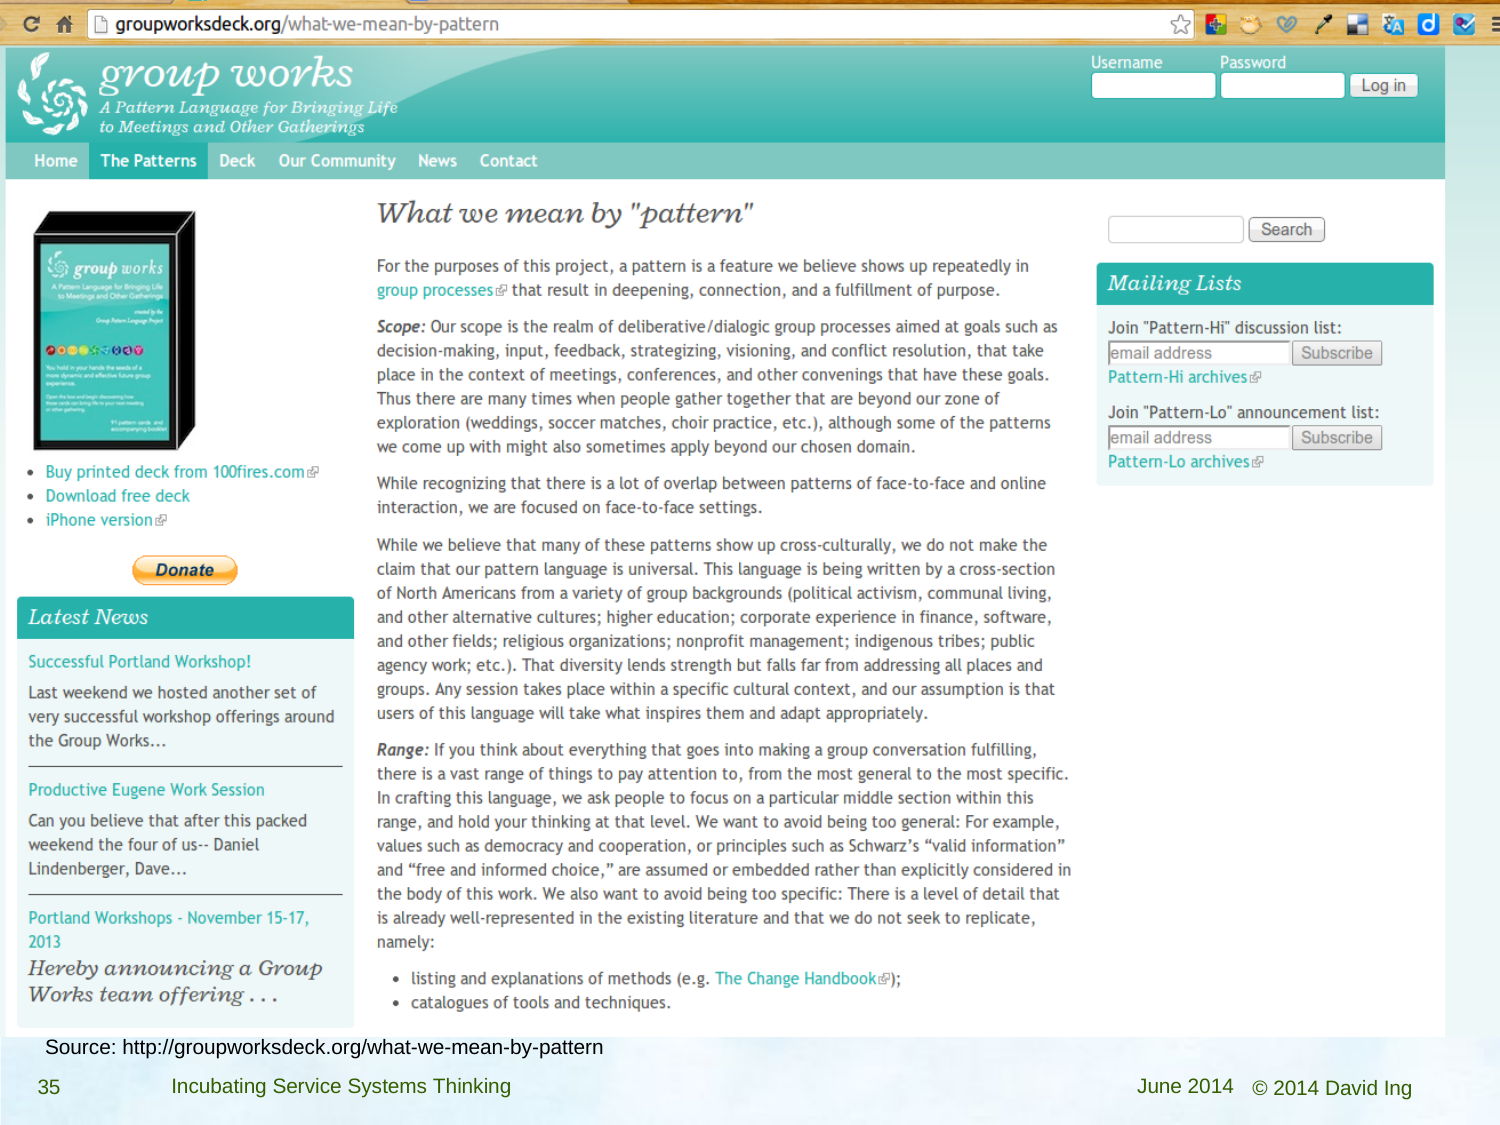

# groupworksdeck.org
Source: http://groupworksdeck.org/what-we-mean-by-pattern
Incubating Service Systems Thinking
June 2014
35